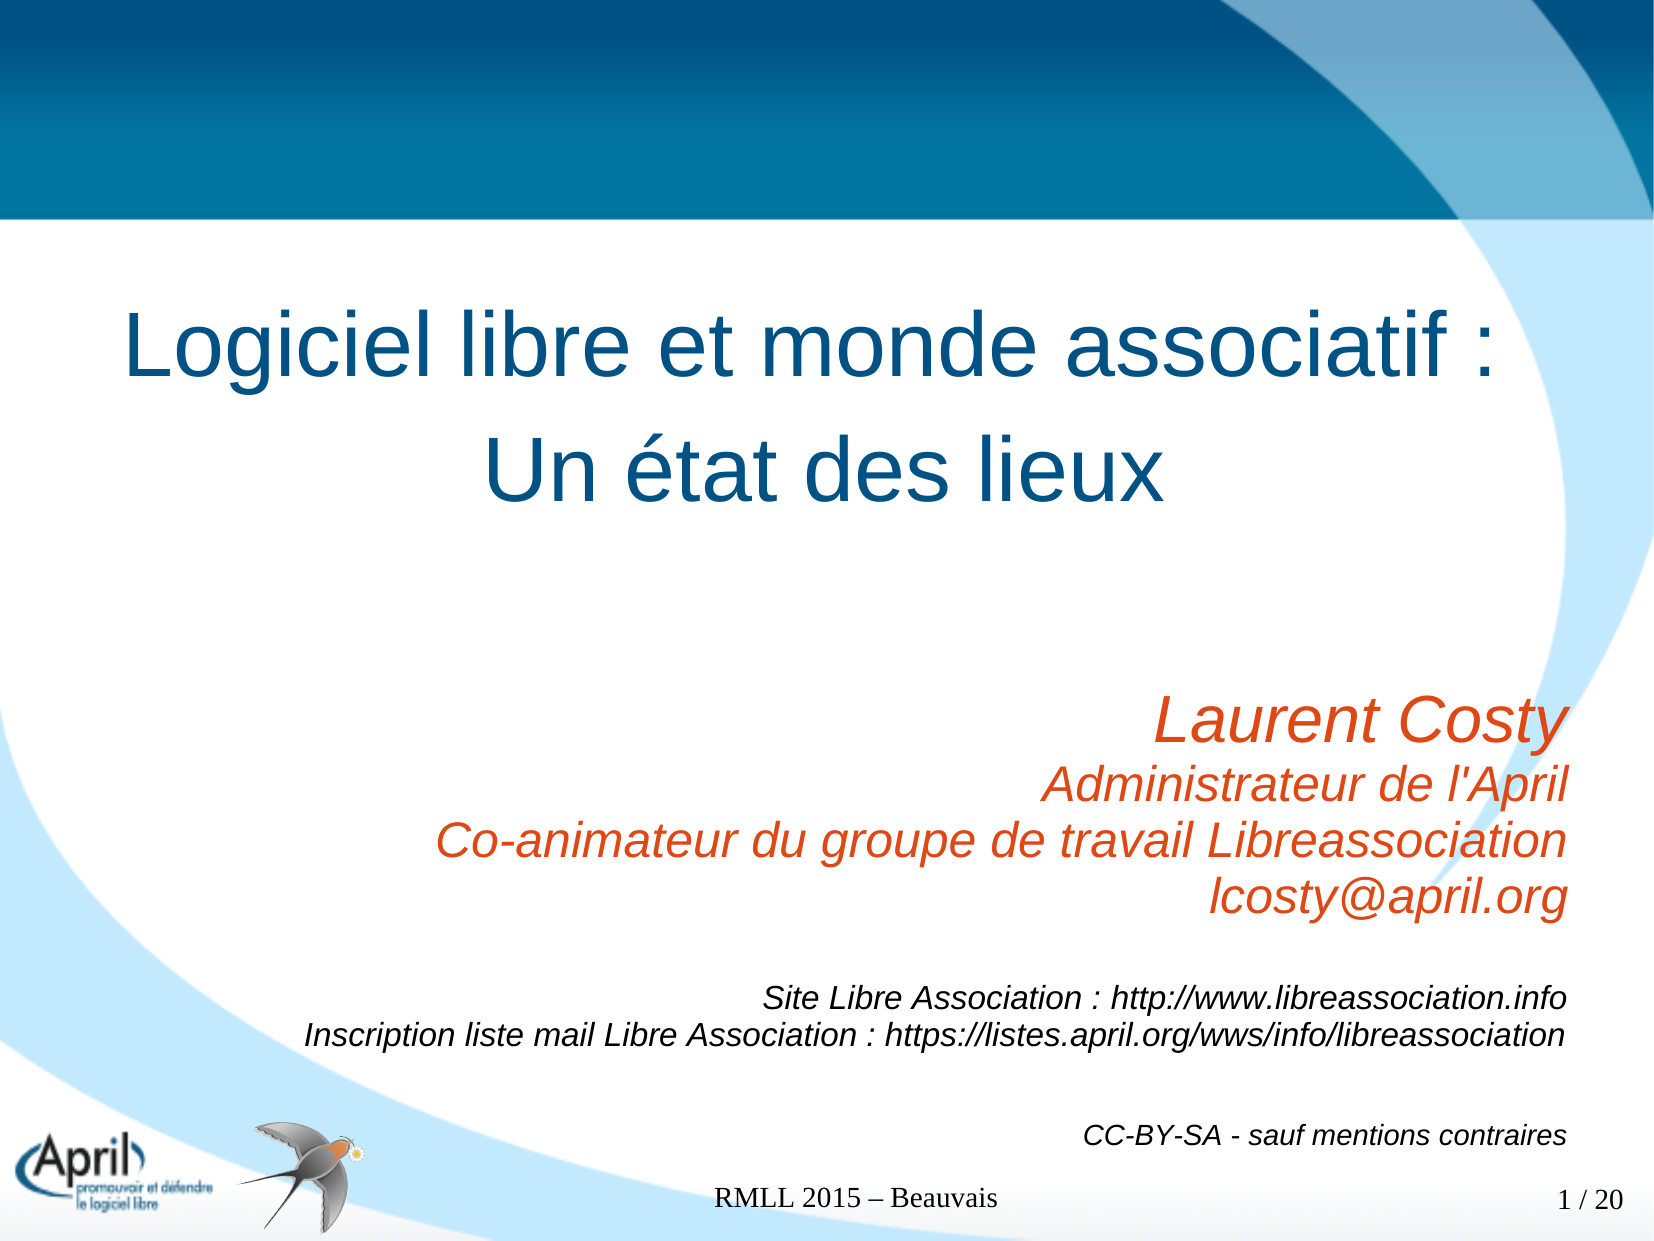

#
Logiciel libre et monde associatif :
Un état des lieux
Laurent Costy
Administrateur de l'April
Co-animateur du groupe de travail Libreassociation
lcosty@april.org
Site Libre Association : http://www.libreassociation.info
Inscription liste mail Libre Association : https://listes.april.org/wws/info/libreassociation
CC-BY-SA - sauf mentions contraires
1